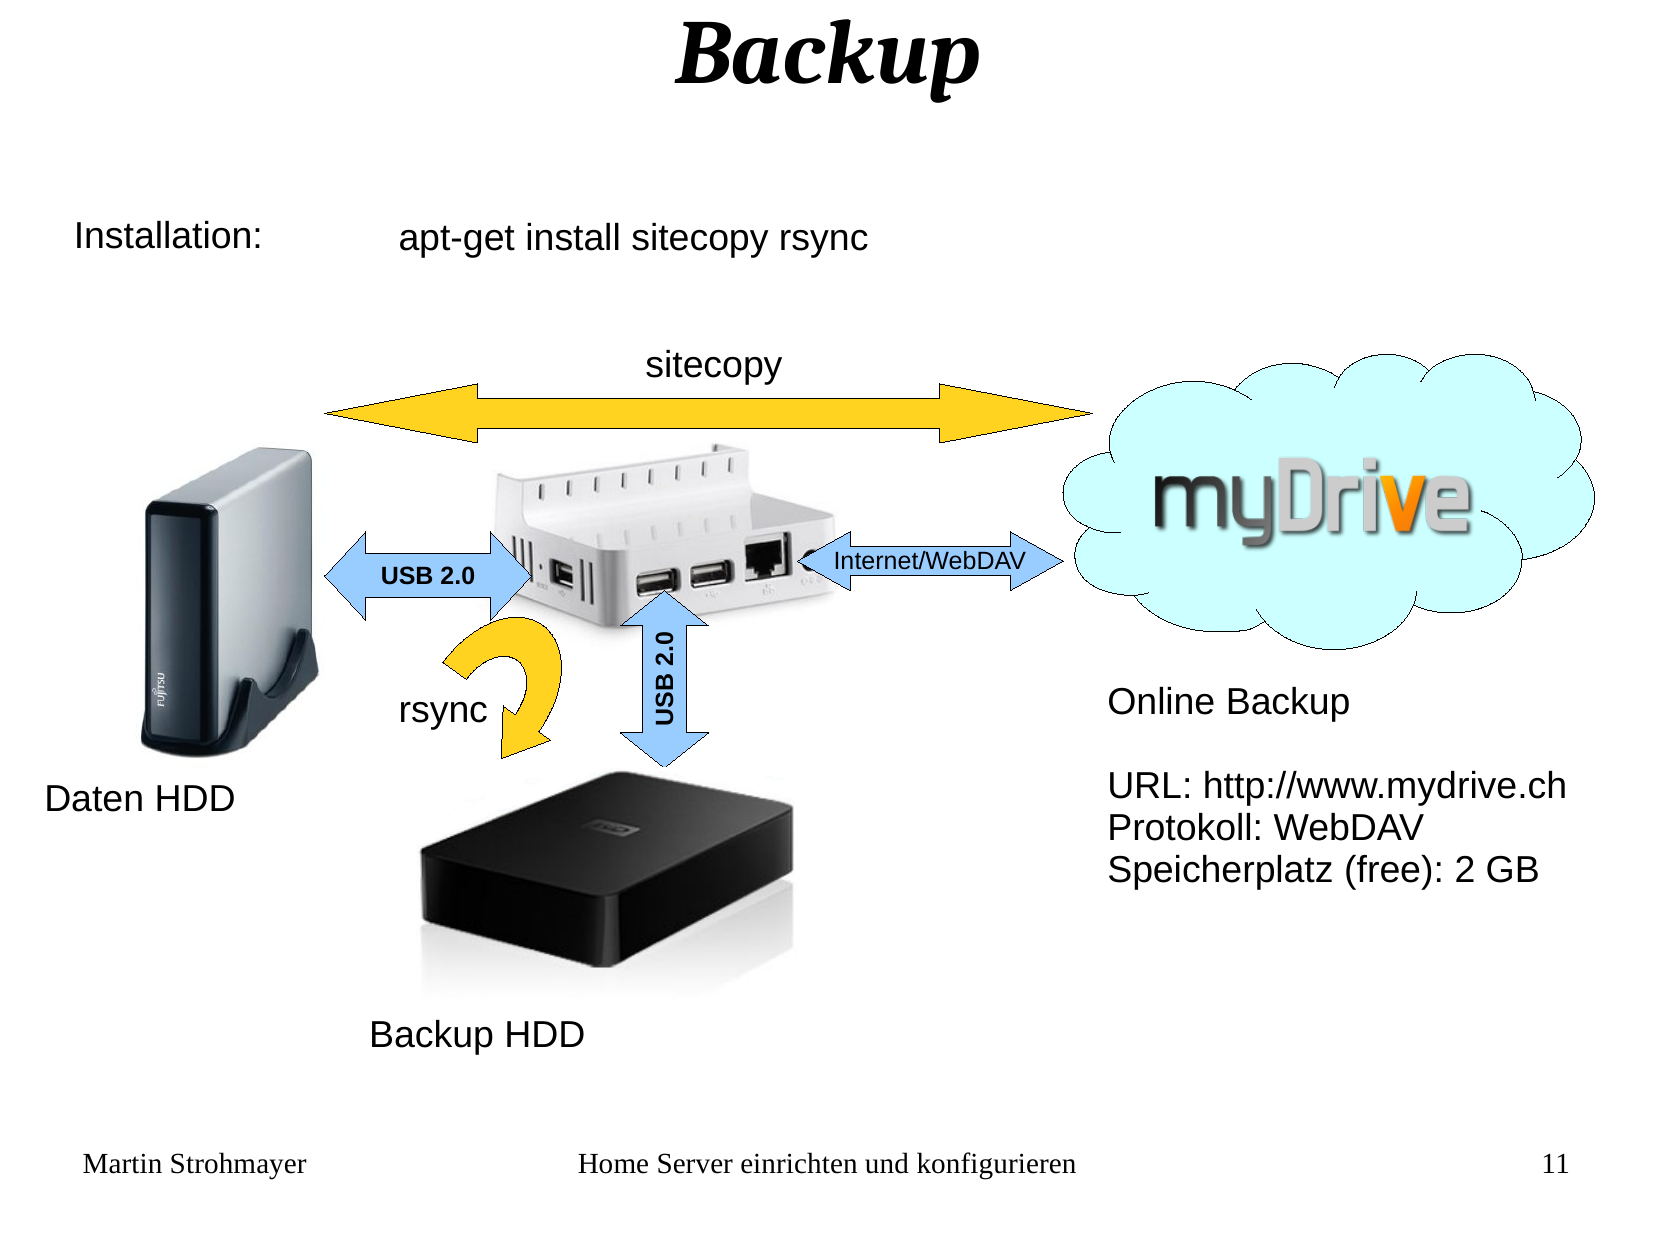

# Backup
Installation:
apt-get install sitecopy rsync
		sitecopy
USB 2.0
Internet/WebDAV
USB 2.0
Online Backup
URL: http://www.mydrive.ch
Protokoll: WebDAV
Speicherplatz (free): 2 GB
rsync
Daten HDD
Backup HDD
Martin Strohmayer
Home Server einrichten und konfigurieren
11